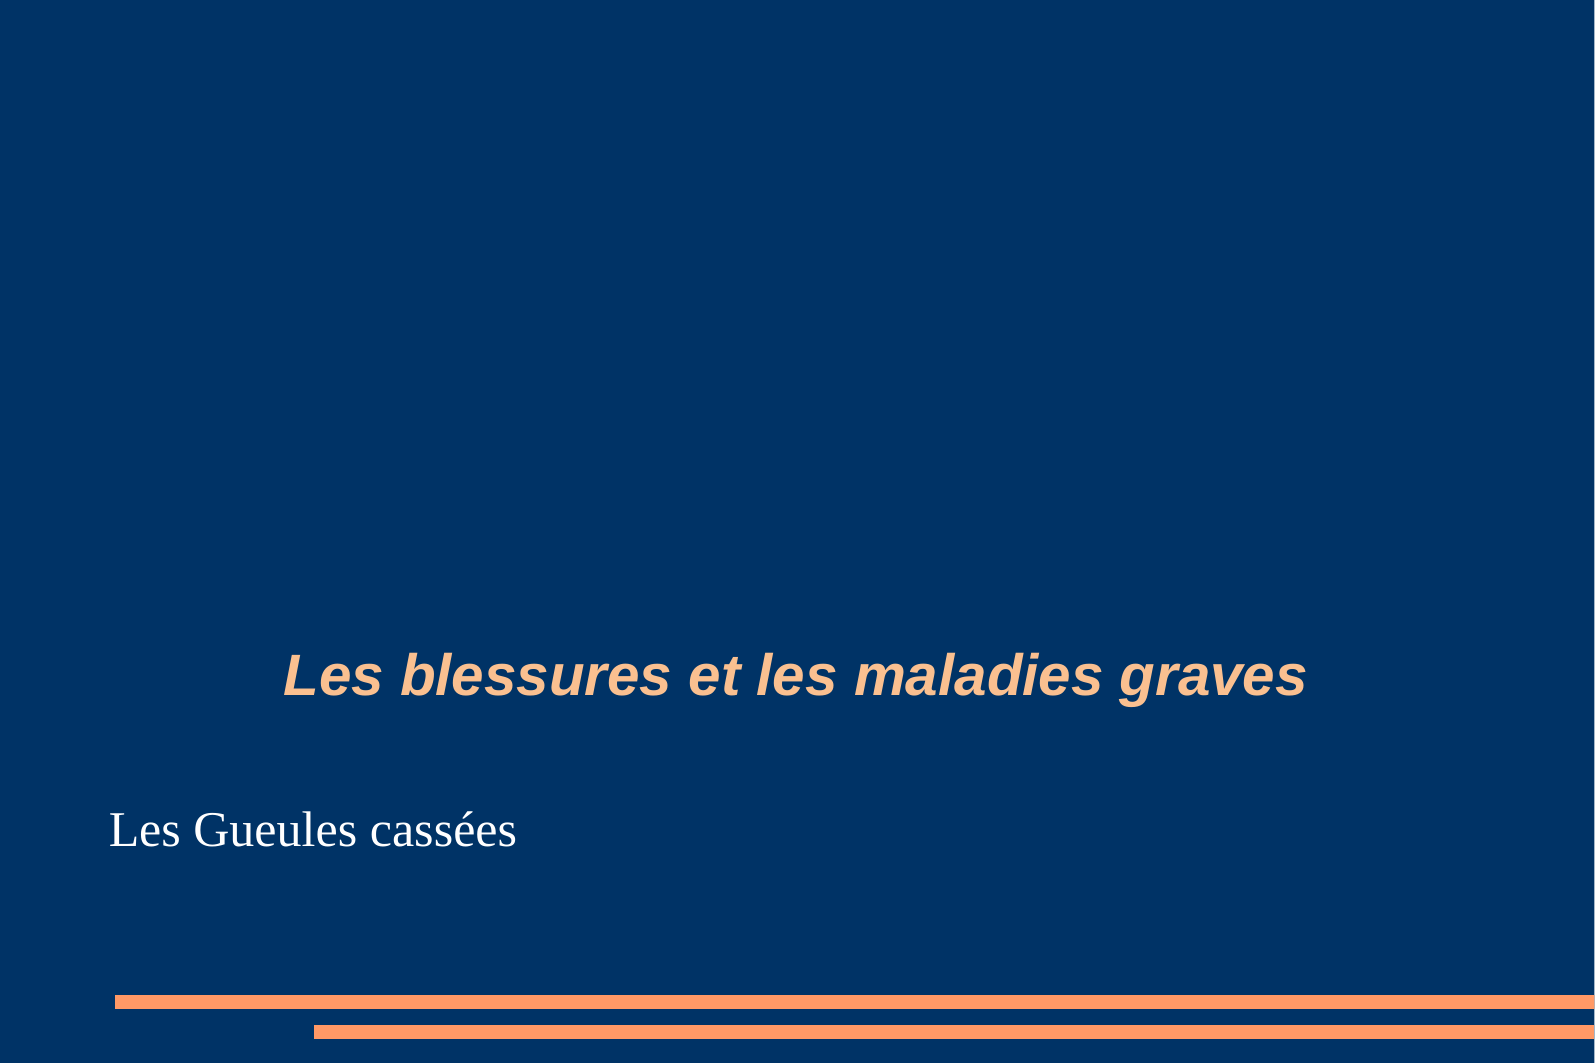

# Les blessures et les maladies graves
Les Gueules cassées